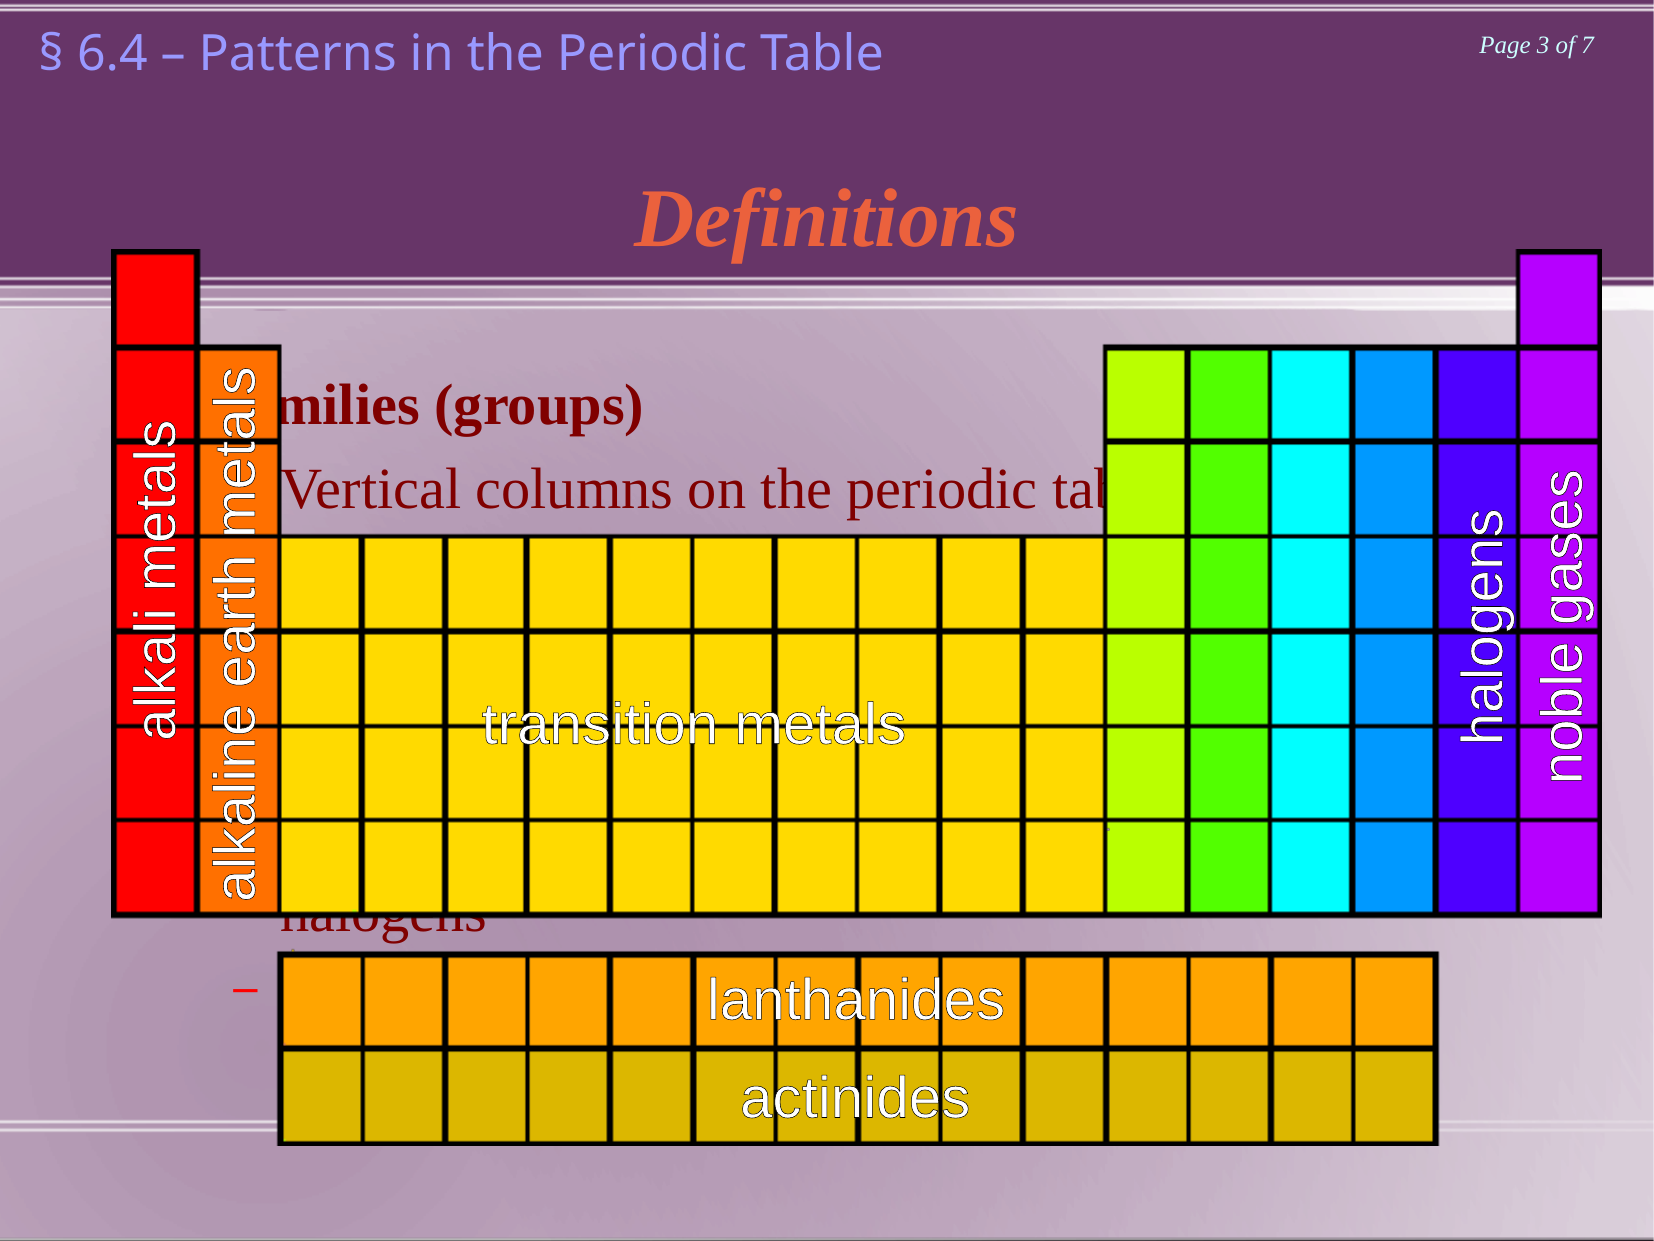

§ 6.4 – Patterns in the Periodic Table
Page of 7
# Definitions
Families (groups)
Vertical columns on the periodic table
18 in total
alkali metals
alkaline earth metals
transition metals
halogens
noble gases
transition metals
alkali metals
halogens
noble gases
alkaline earth metals
lanthanides
actinides